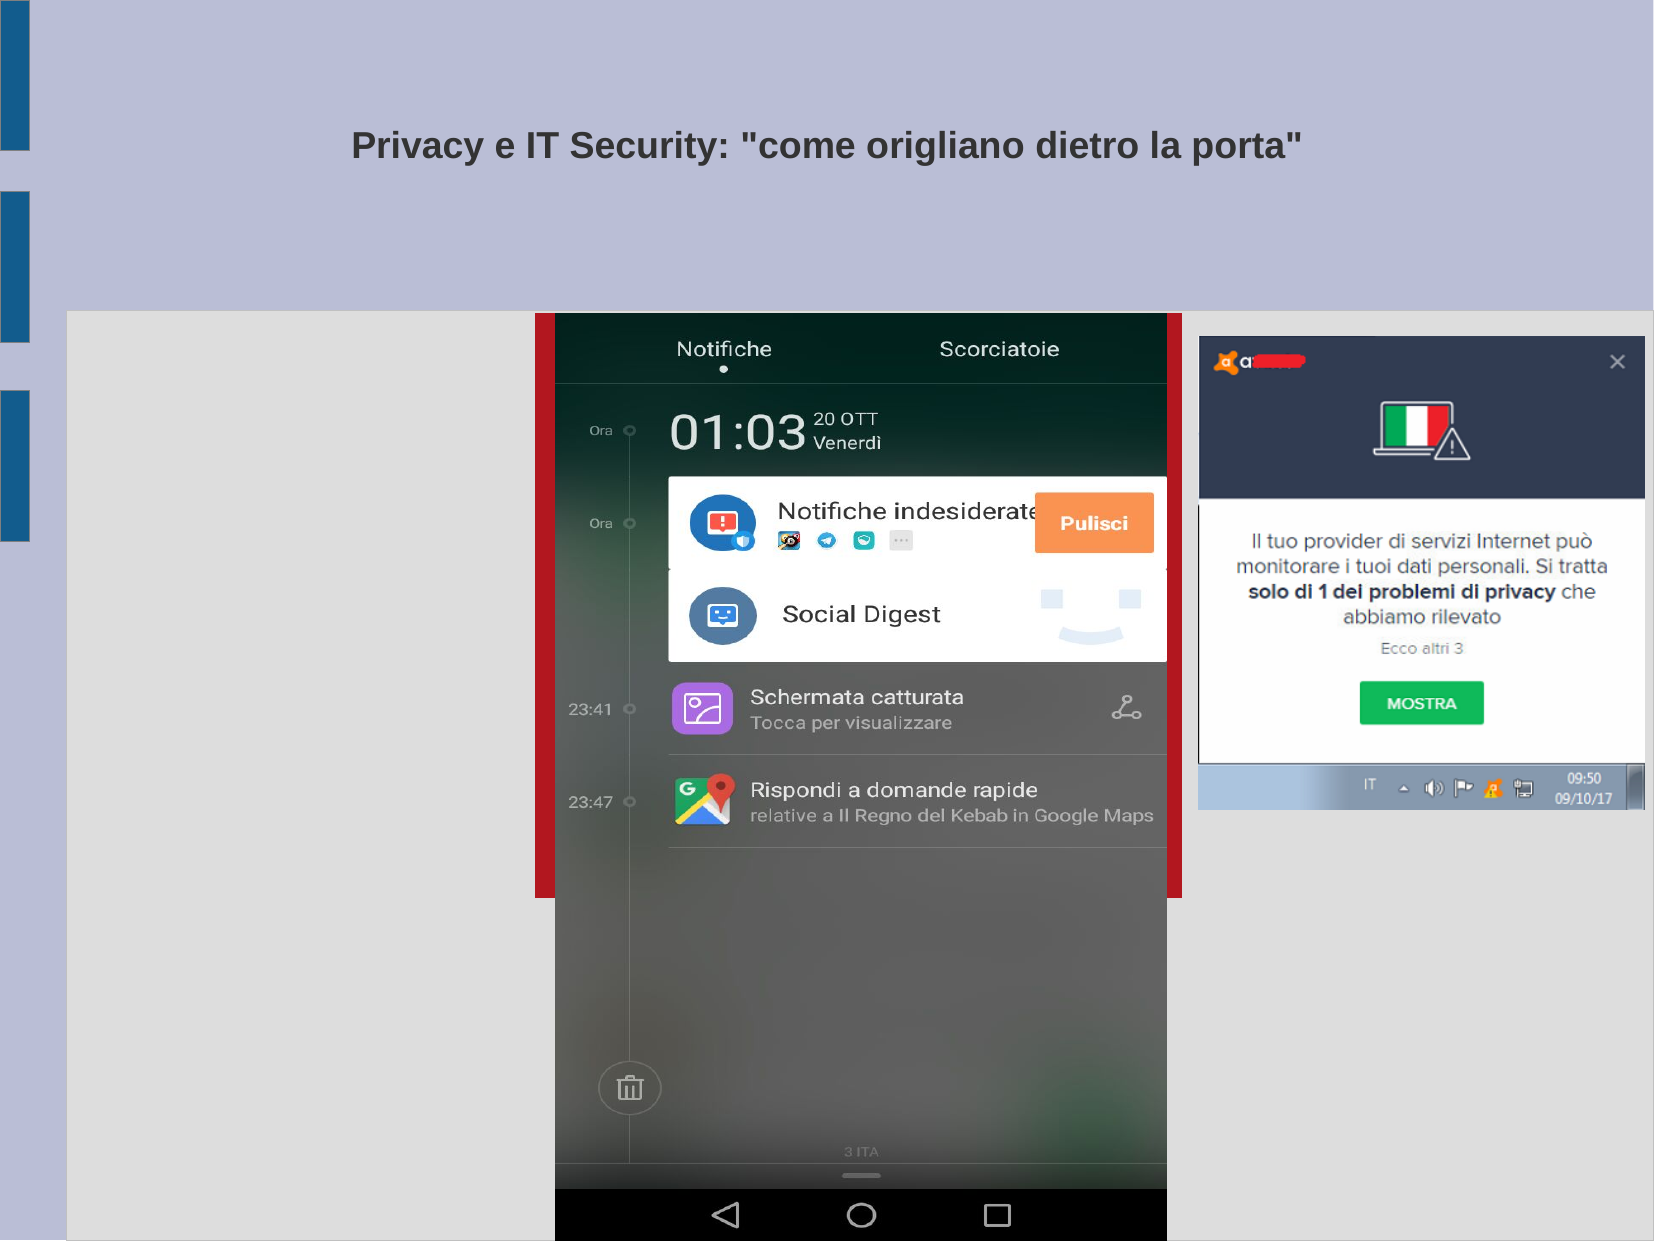

# Privacy e IT Security: "come origliano dietro la porta"